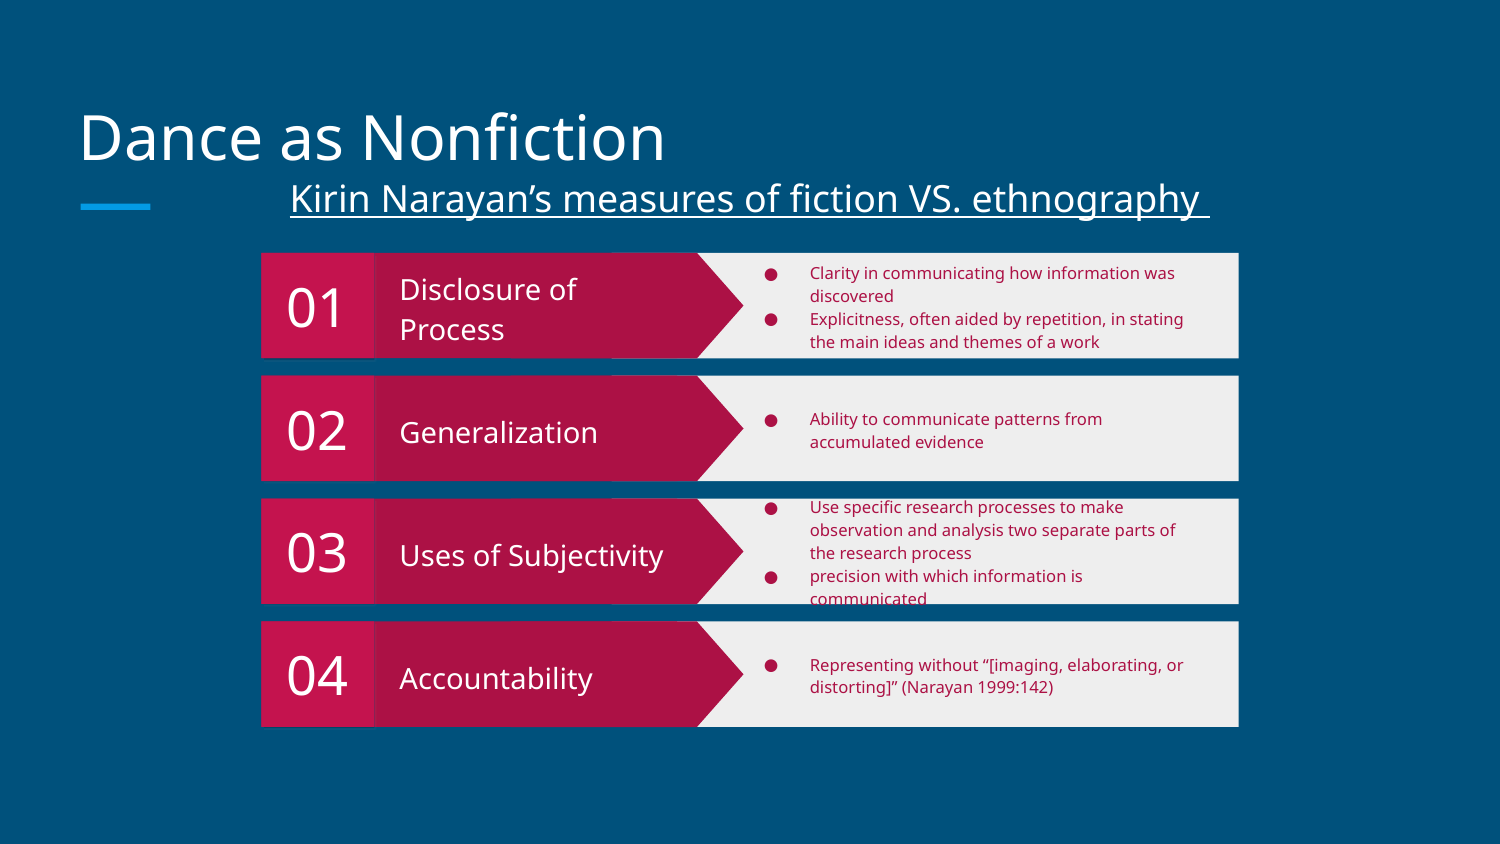

# Dance as Nonfiction
Kirin Narayan’s measures of fiction VS. ethnography
01
Clarity in communicating how information was discovered
Explicitness, often aided by repetition, in stating the main ideas and themes of a work
Disclosure of Process
02
Ability to communicate patterns from accumulated evidence
Generalization
03
Use specific research processes to make observation and analysis two separate parts of the research process
precision with which information is communicated
Uses of Subjectivity
04
Representing without “[imaging, elaborating, or distorting]” (Narayan 1999:142)
Accountability